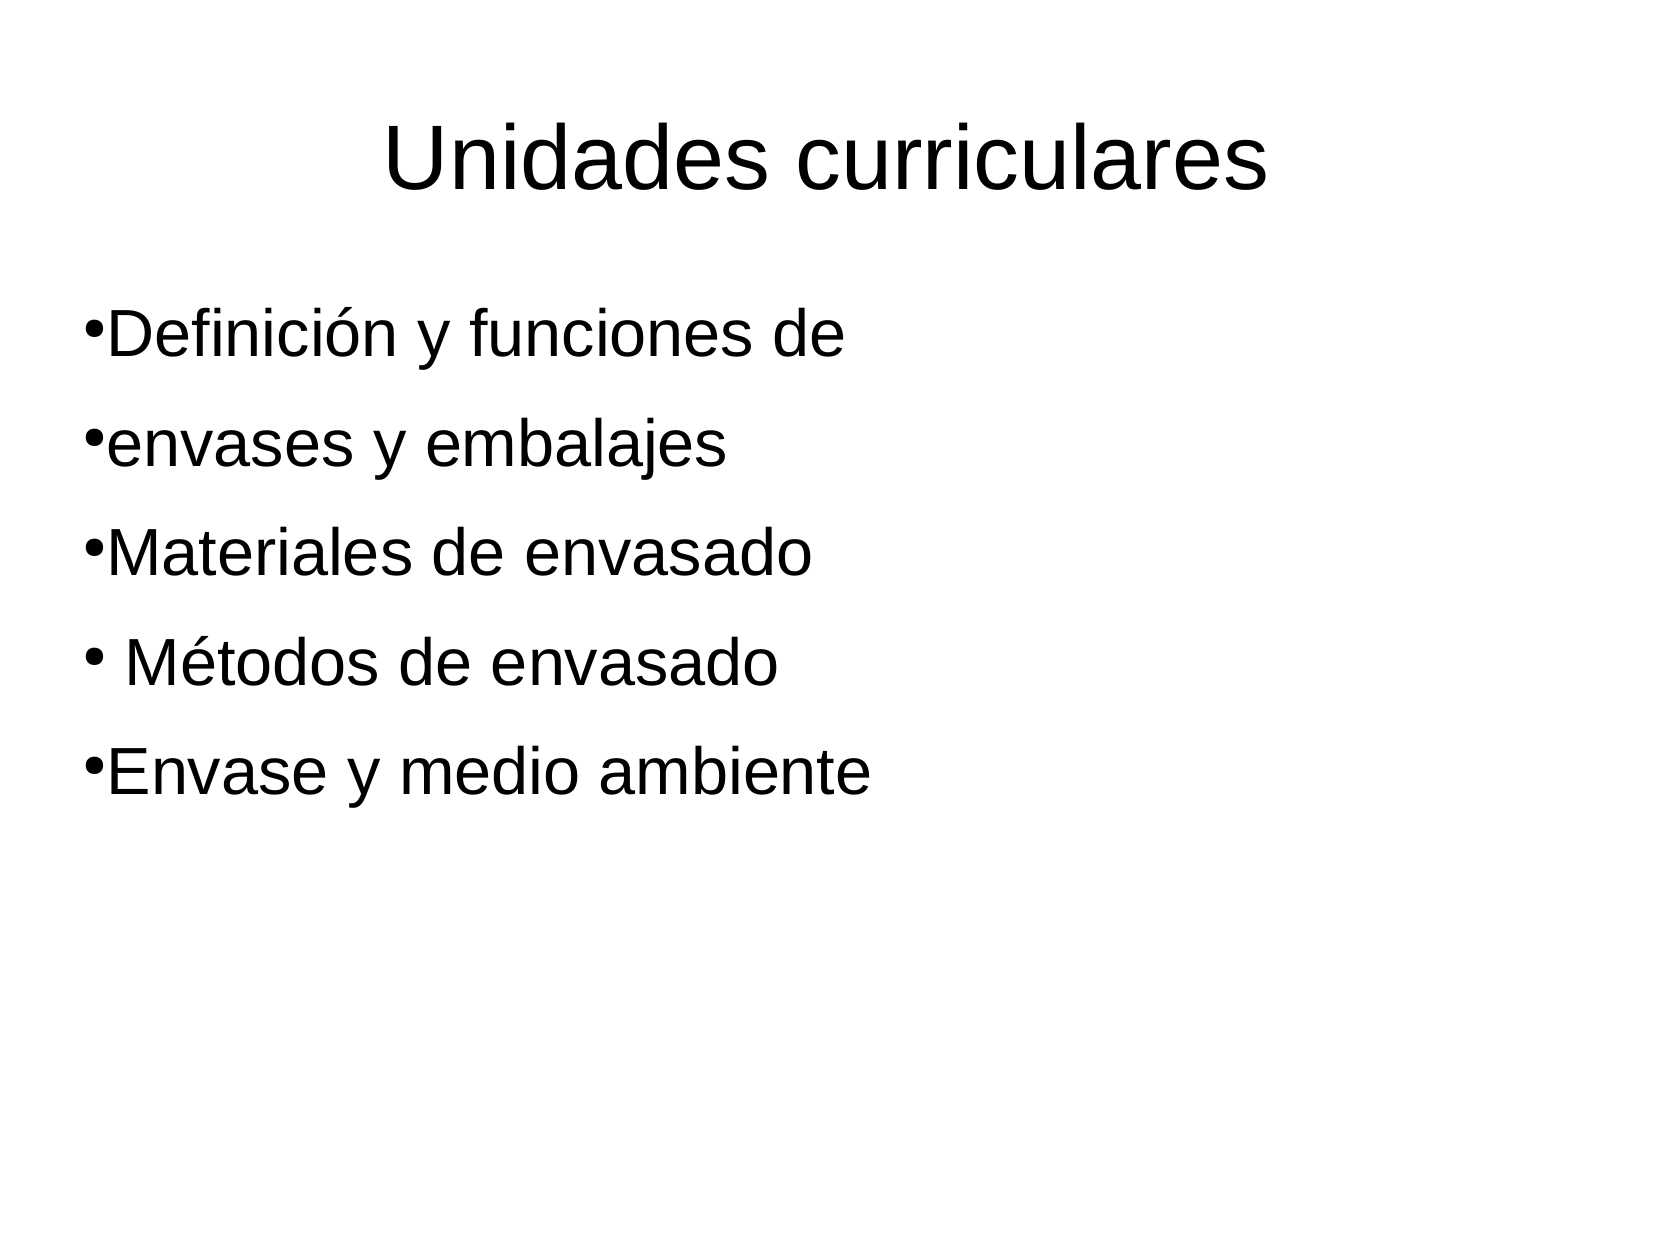

# Unidades curriculares
Definición y funciones de
envases y embalajes
Materiales de envasado
 Métodos de envasado
Envase y medio ambiente